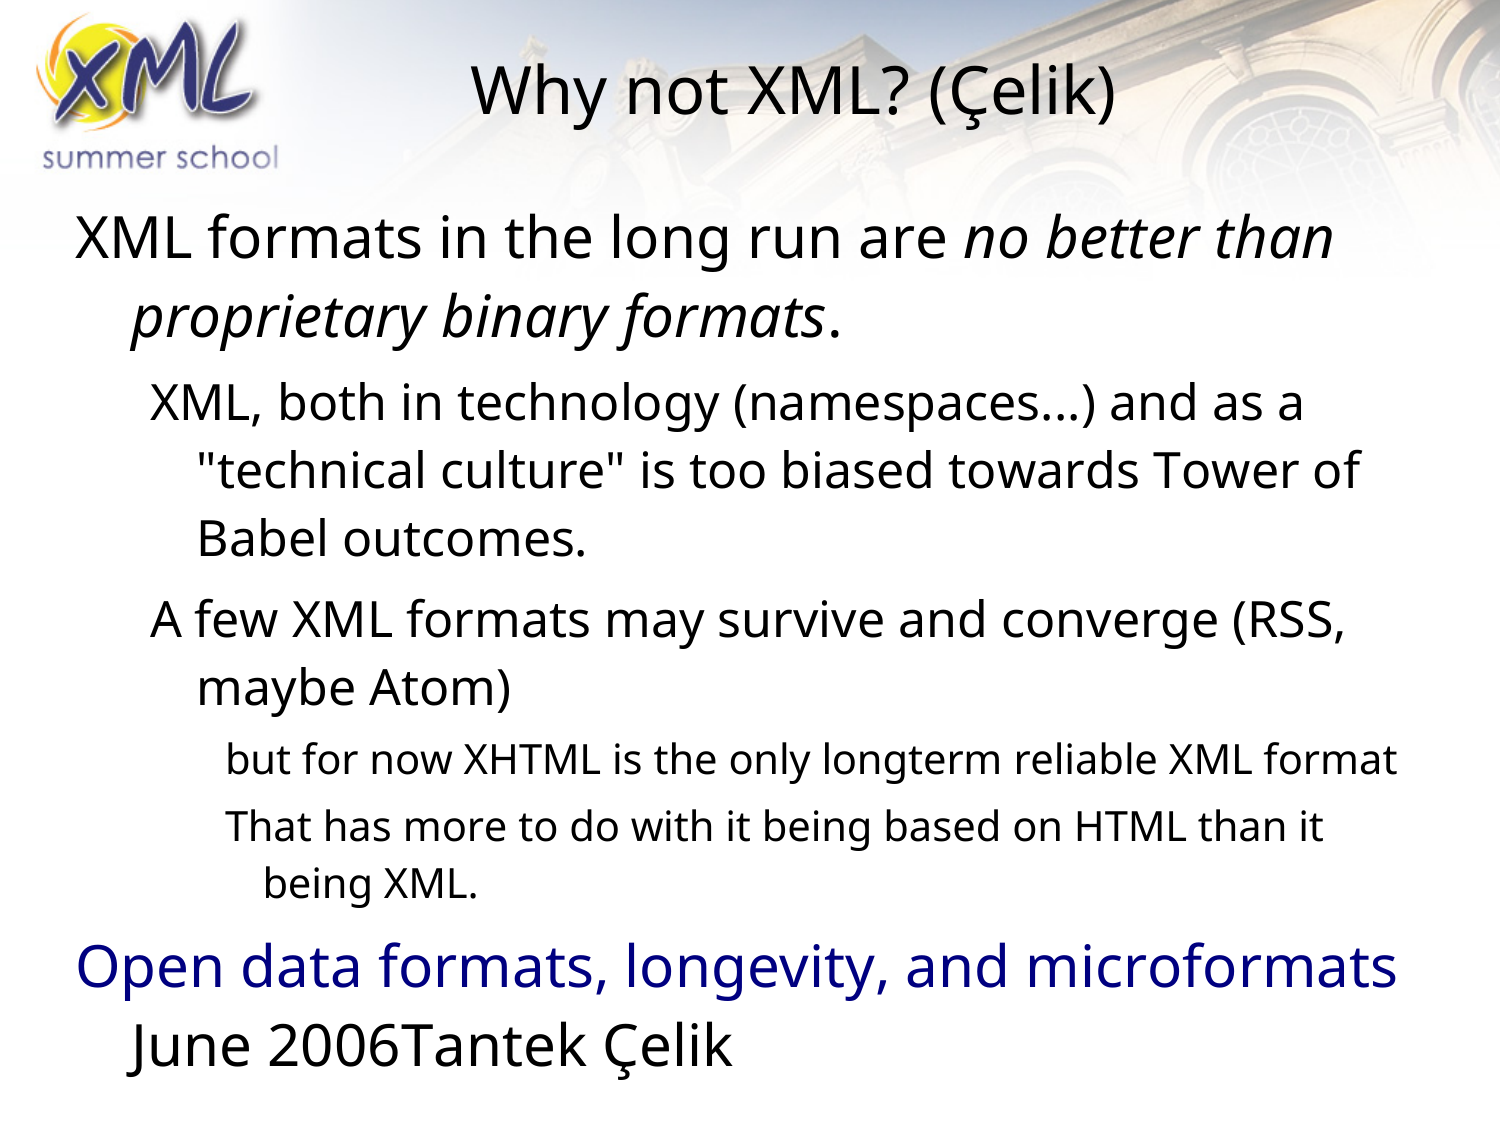

# Why not XML? (Çelik)
XML formats in the long run are no better than proprietary binary formats.
XML, both in technology (namespaces...) and as a "technical culture" is too biased towards Tower of Babel outcomes.
A few XML formats may survive and converge (RSS, maybe Atom)
but for now XHTML is the only longterm reliable XML format
That has more to do with it being based on HTML than it being XML.
Open data formats, longevity, and microformatsJune 2006Tantek Çelik